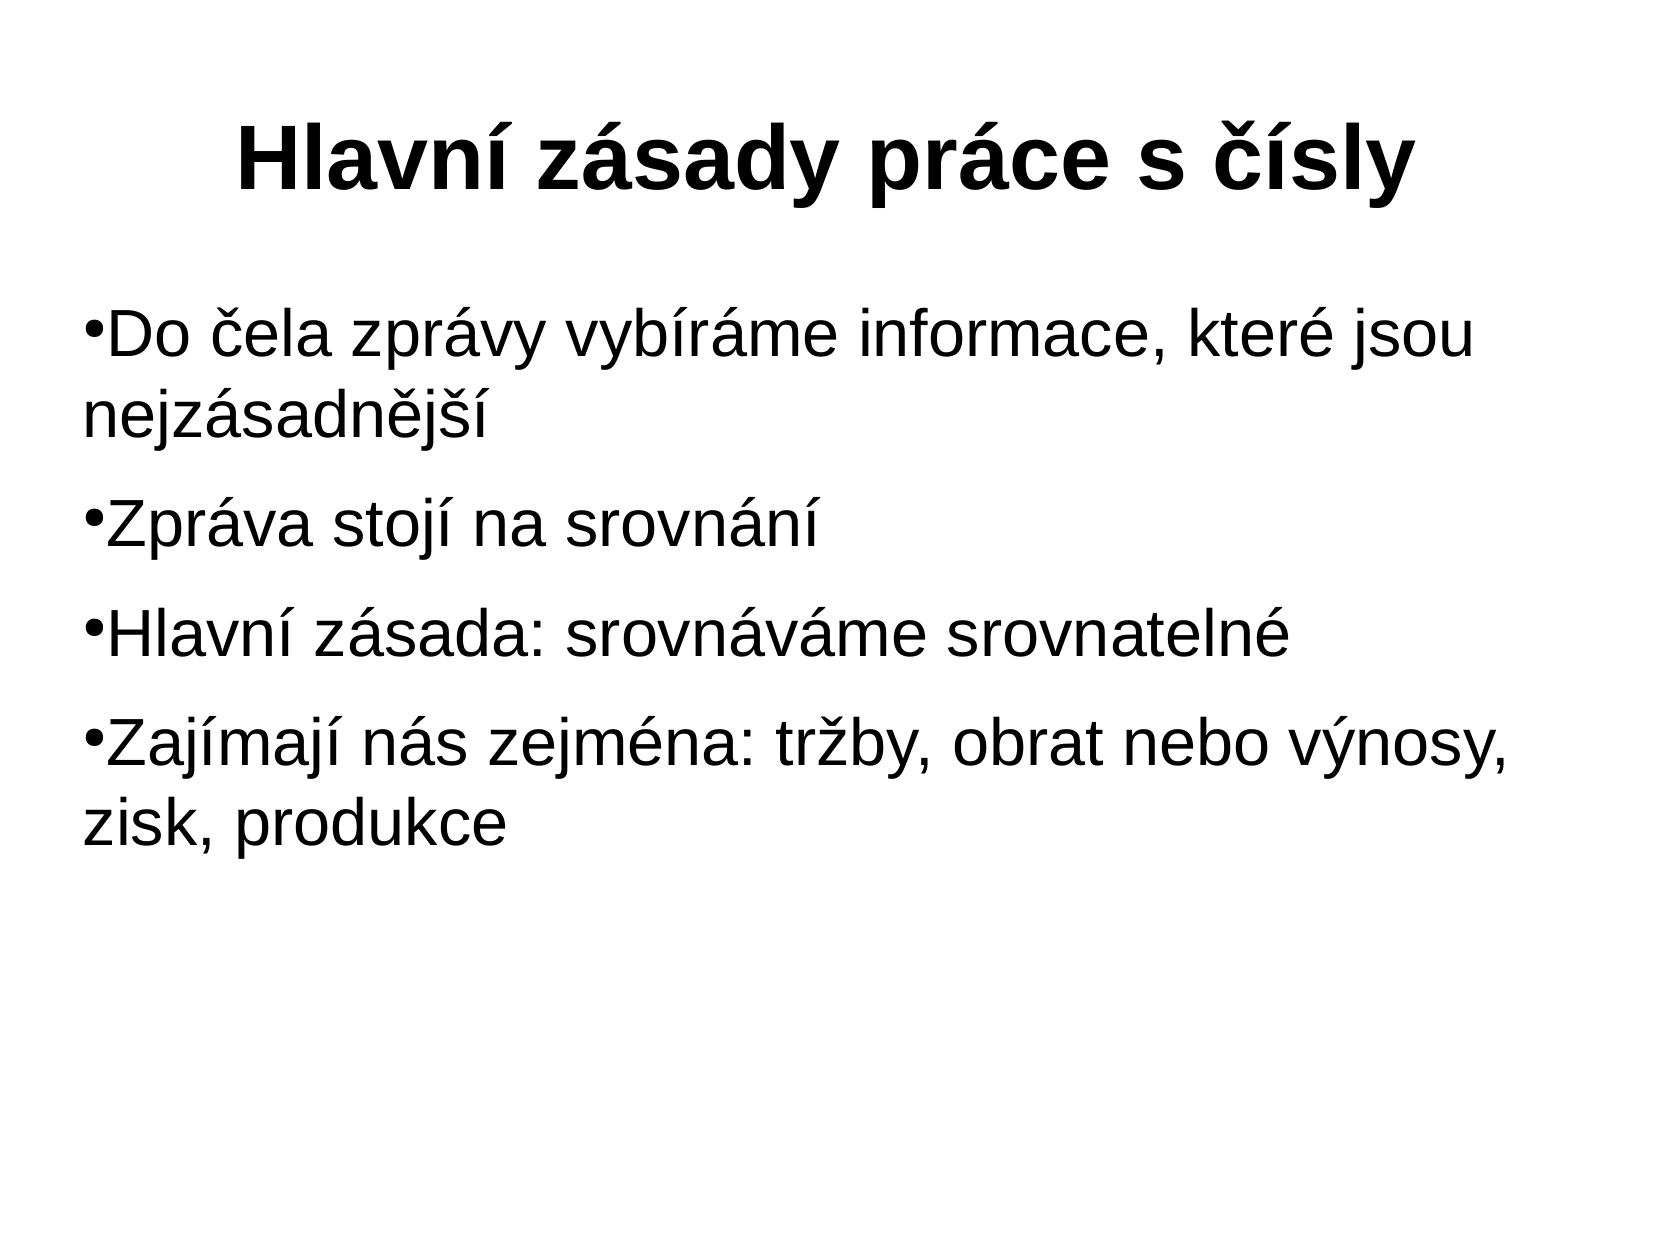

# Hlavní zásady práce s čísly
Do čela zprávy vybíráme informace, které jsou nejzásadnější
Zpráva stojí na srovnání
Hlavní zásada: srovnáváme srovnatelné
Zajímají nás zejména: tržby, obrat nebo výnosy, zisk, produkce